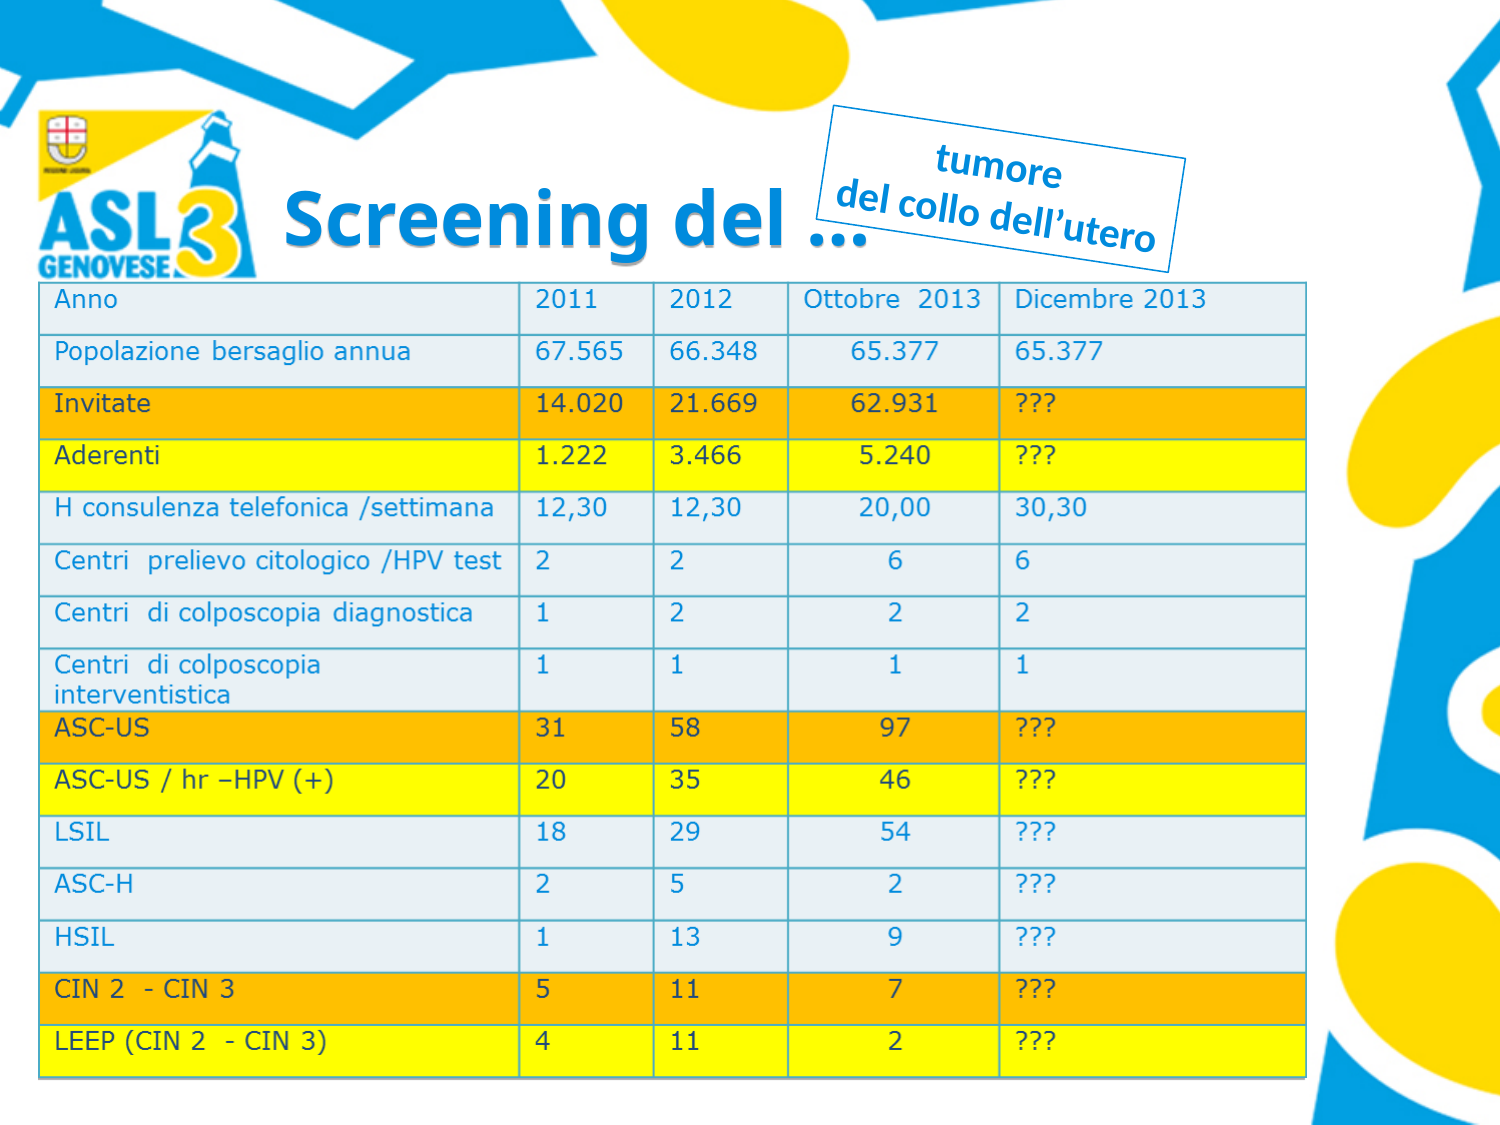

tumore
del collo dell’utero
# Screening del …